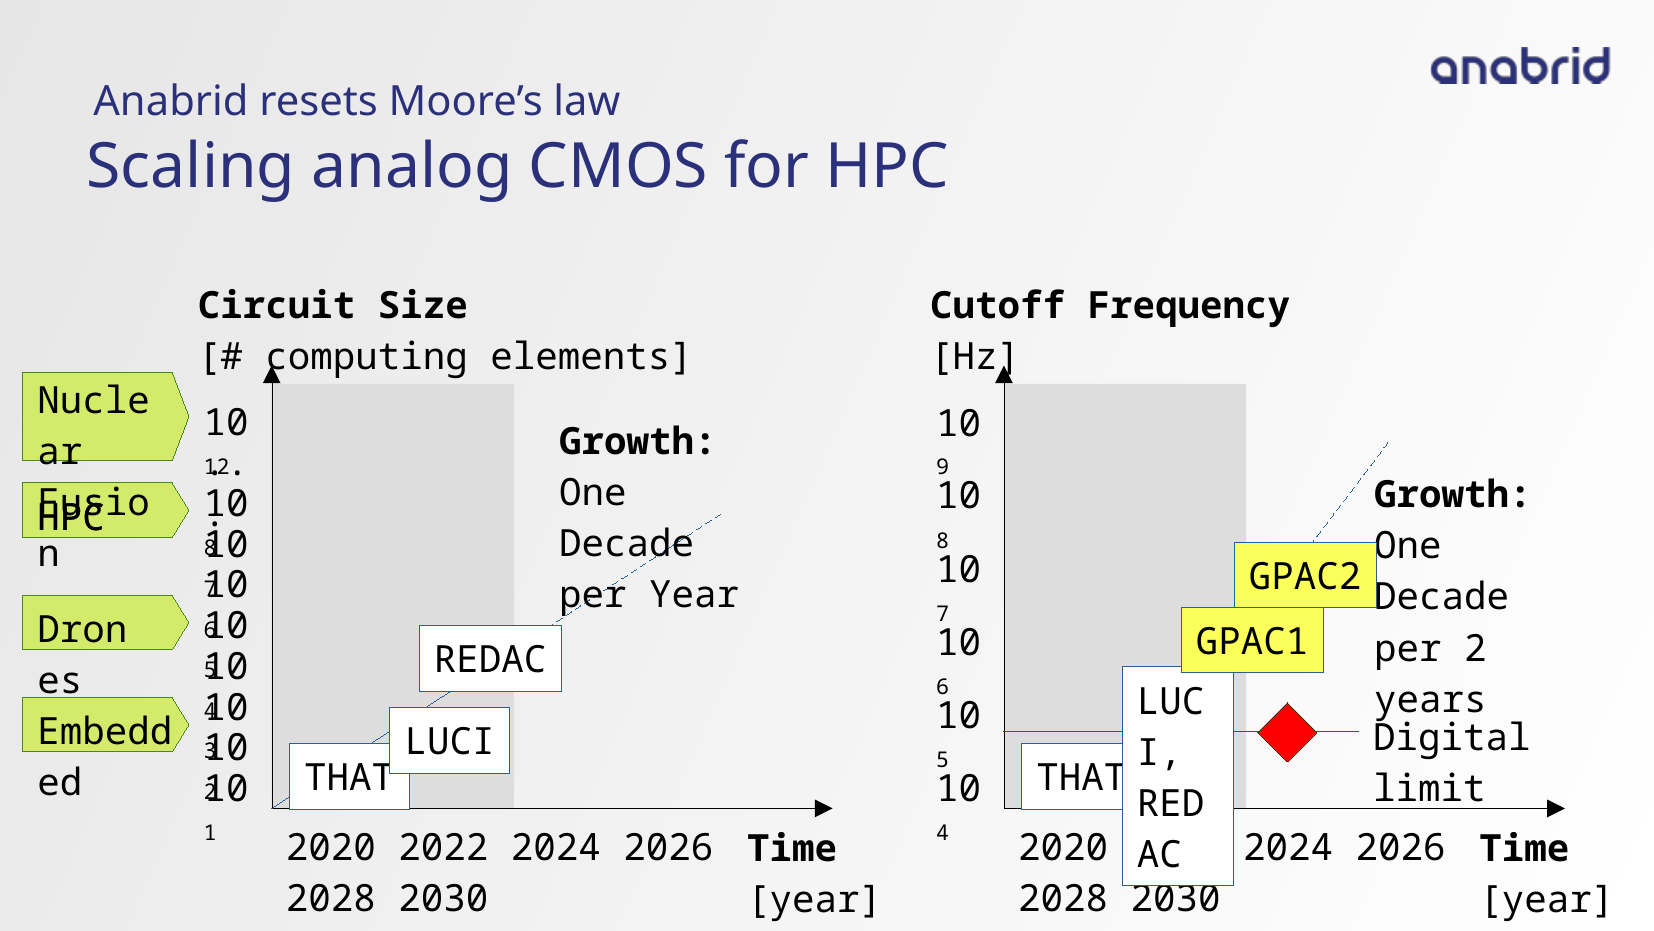

Anabrid resets Moore’s law
# Scaling analog CMOS for HPC
Circuit Size
[# computing elements]
Cutoff Frequency
[Hz]
Nuclear Fusion
1012
109
Growth:
One Decade per Year
...
Growth:
One Decade per 2 years
108
108
HPC
HPC
107
107
GPAC2
106
105
Drones
GPAC1
106
REDAC
104
LUCI, REDAC
103
105
Embedded
Digital limit
LUCI
102
THAT
THAT
101
104
2020 2022 2024 2026 2028 2030
2020 2022 2024 2026 2028 2030
Time
[year]
Time
[year]